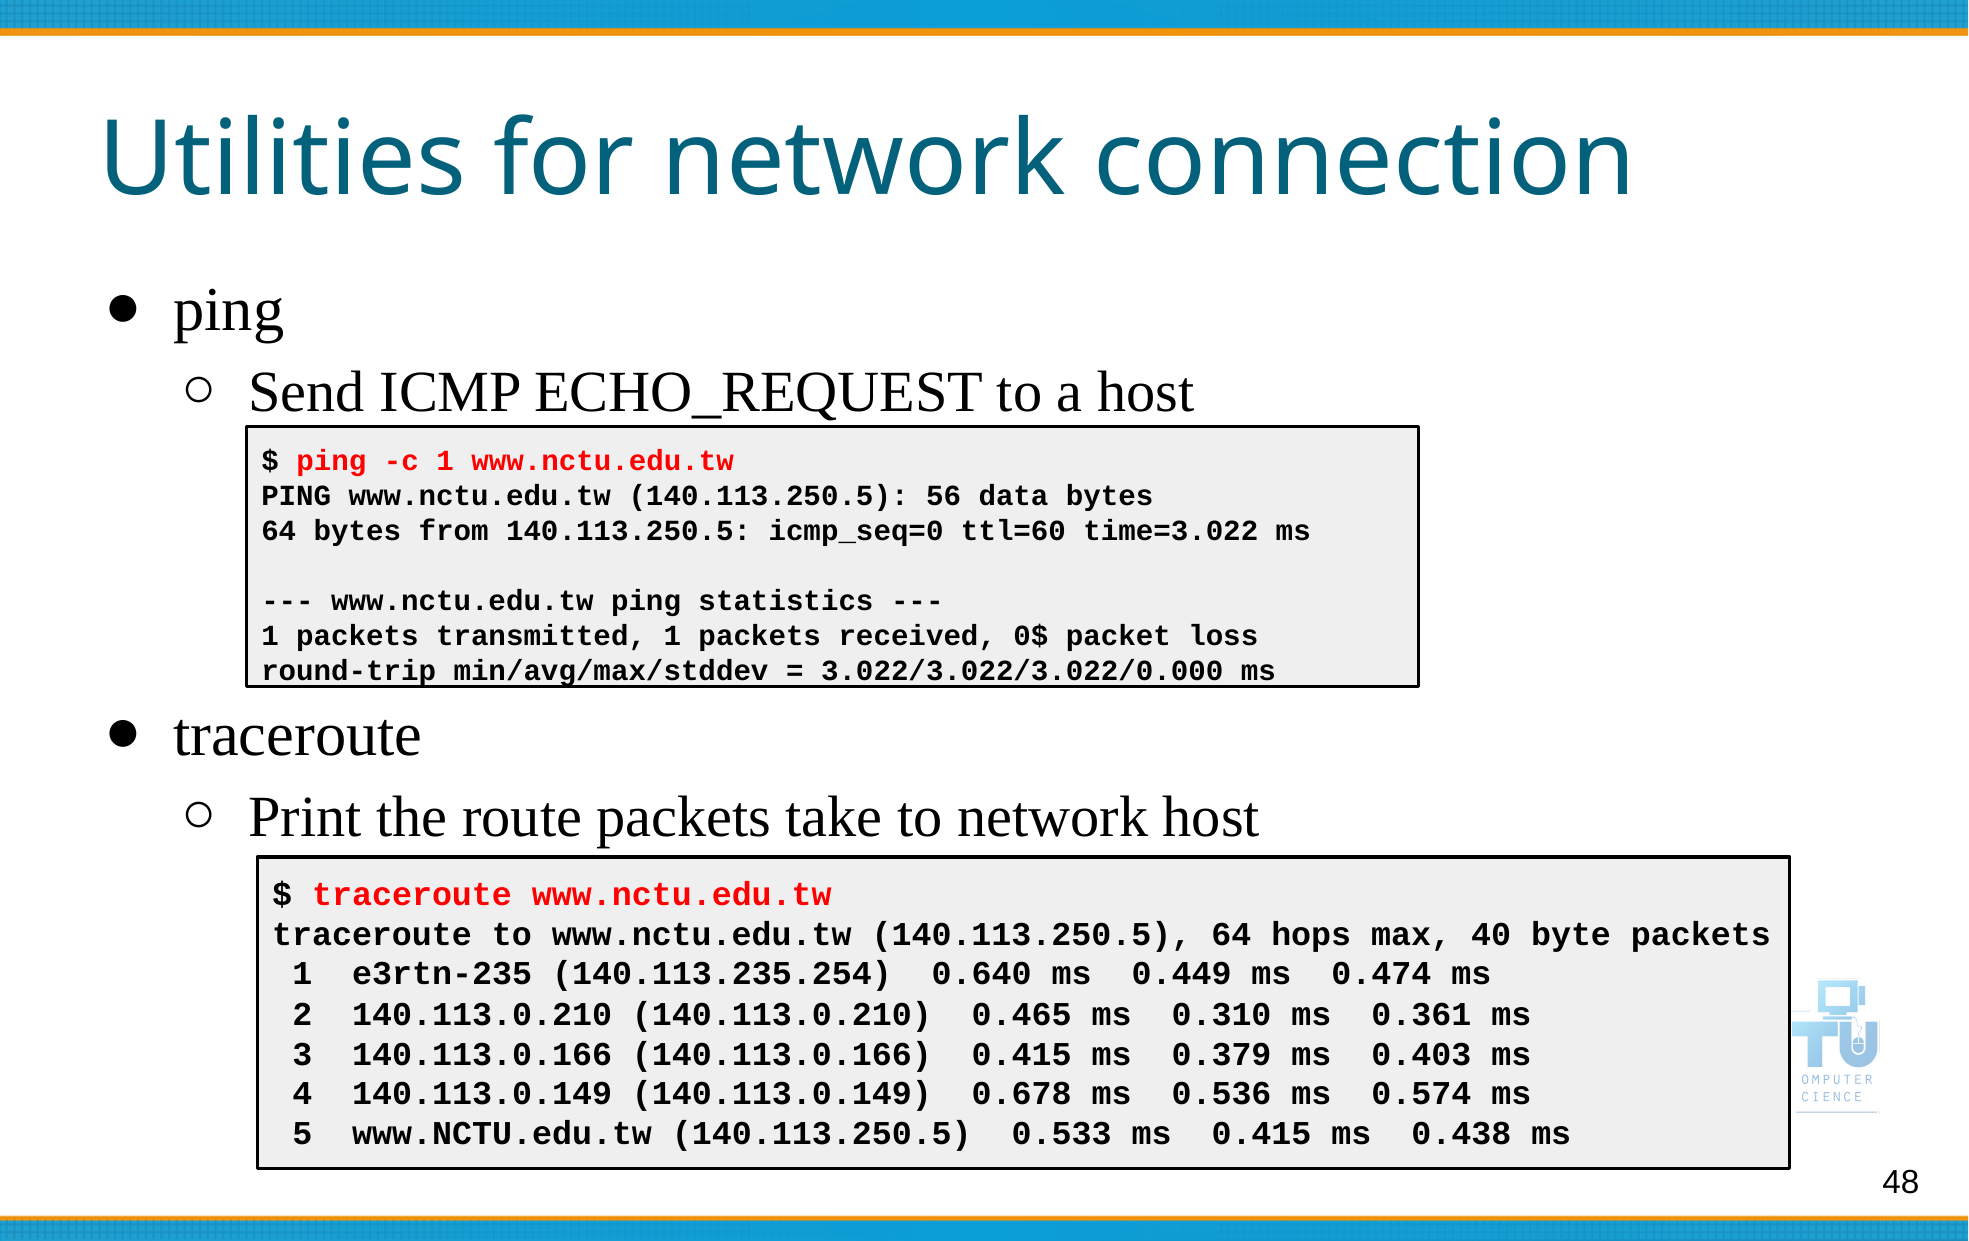

# Utilities for network connection
ping
Send ICMP ECHO_REQUEST to a host
traceroute
Print the route packets take to network host
$ ping -c 1 www.nctu.edu.tw
PING www.nctu.edu.tw (140.113.250.5): 56 data bytes
64 bytes from 140.113.250.5: icmp_seq=0 ttl=60 time=3.022 ms
--- www.nctu.edu.tw ping statistics ---
1 packets transmitted, 1 packets received, 0$ packet loss
round-trip min/avg/max/stddev = 3.022/3.022/3.022/0.000 ms
$ traceroute www.nctu.edu.tw
traceroute to www.nctu.edu.tw (140.113.250.5), 64 hops max, 40 byte packets
 1 e3rtn-235 (140.113.235.254) 0.640 ms 0.449 ms 0.474 ms
 2 140.113.0.210 (140.113.0.210) 0.465 ms 0.310 ms 0.361 ms
 3 140.113.0.166 (140.113.0.166) 0.415 ms 0.379 ms 0.403 ms
 4 140.113.0.149 (140.113.0.149) 0.678 ms 0.536 ms 0.574 ms
 5 www.NCTU.edu.tw (140.113.250.5) 0.533 ms 0.415 ms 0.438 ms